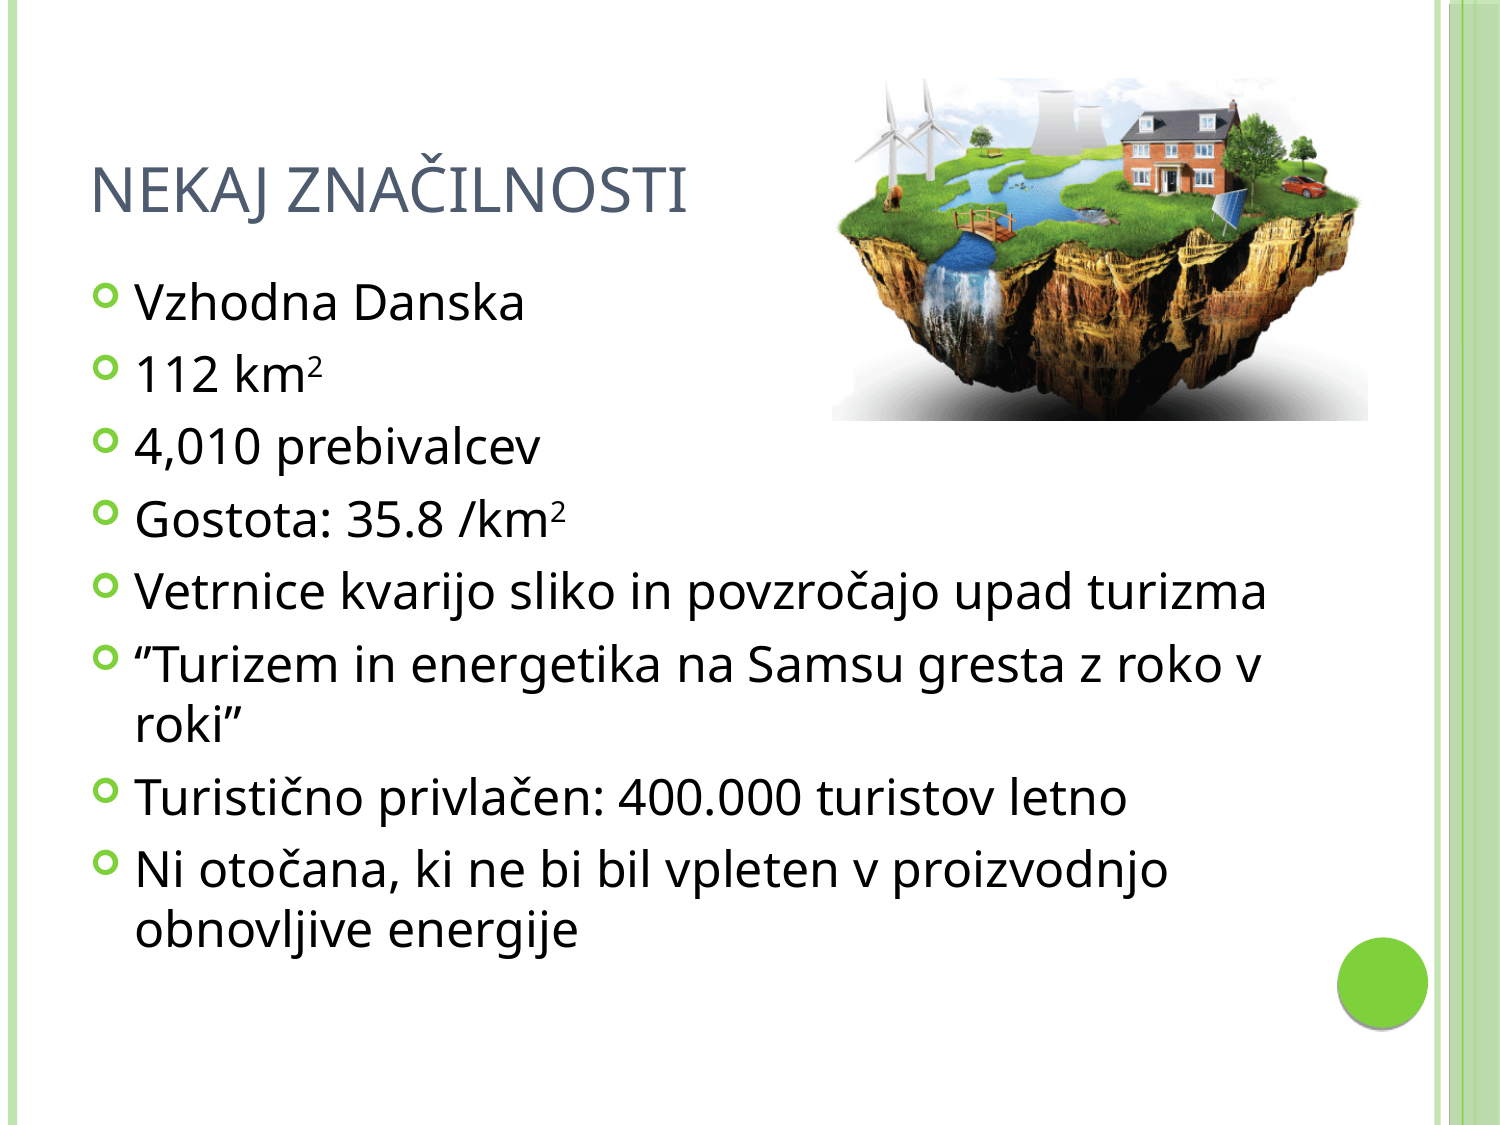

# Nekaj značilnosti
Vzhodna Danska
112 km2
4,010 prebivalcev
Gostota: 35.8 /km2
Vetrnice kvarijo sliko in povzročajo upad turizma
‘’Turizem in energetika na Samsu gresta z roko v roki’’
Turistično privlačen: 400.000 turistov letno
Ni otočana, ki ne bi bil vpleten v proizvodnjo obnovljive energije